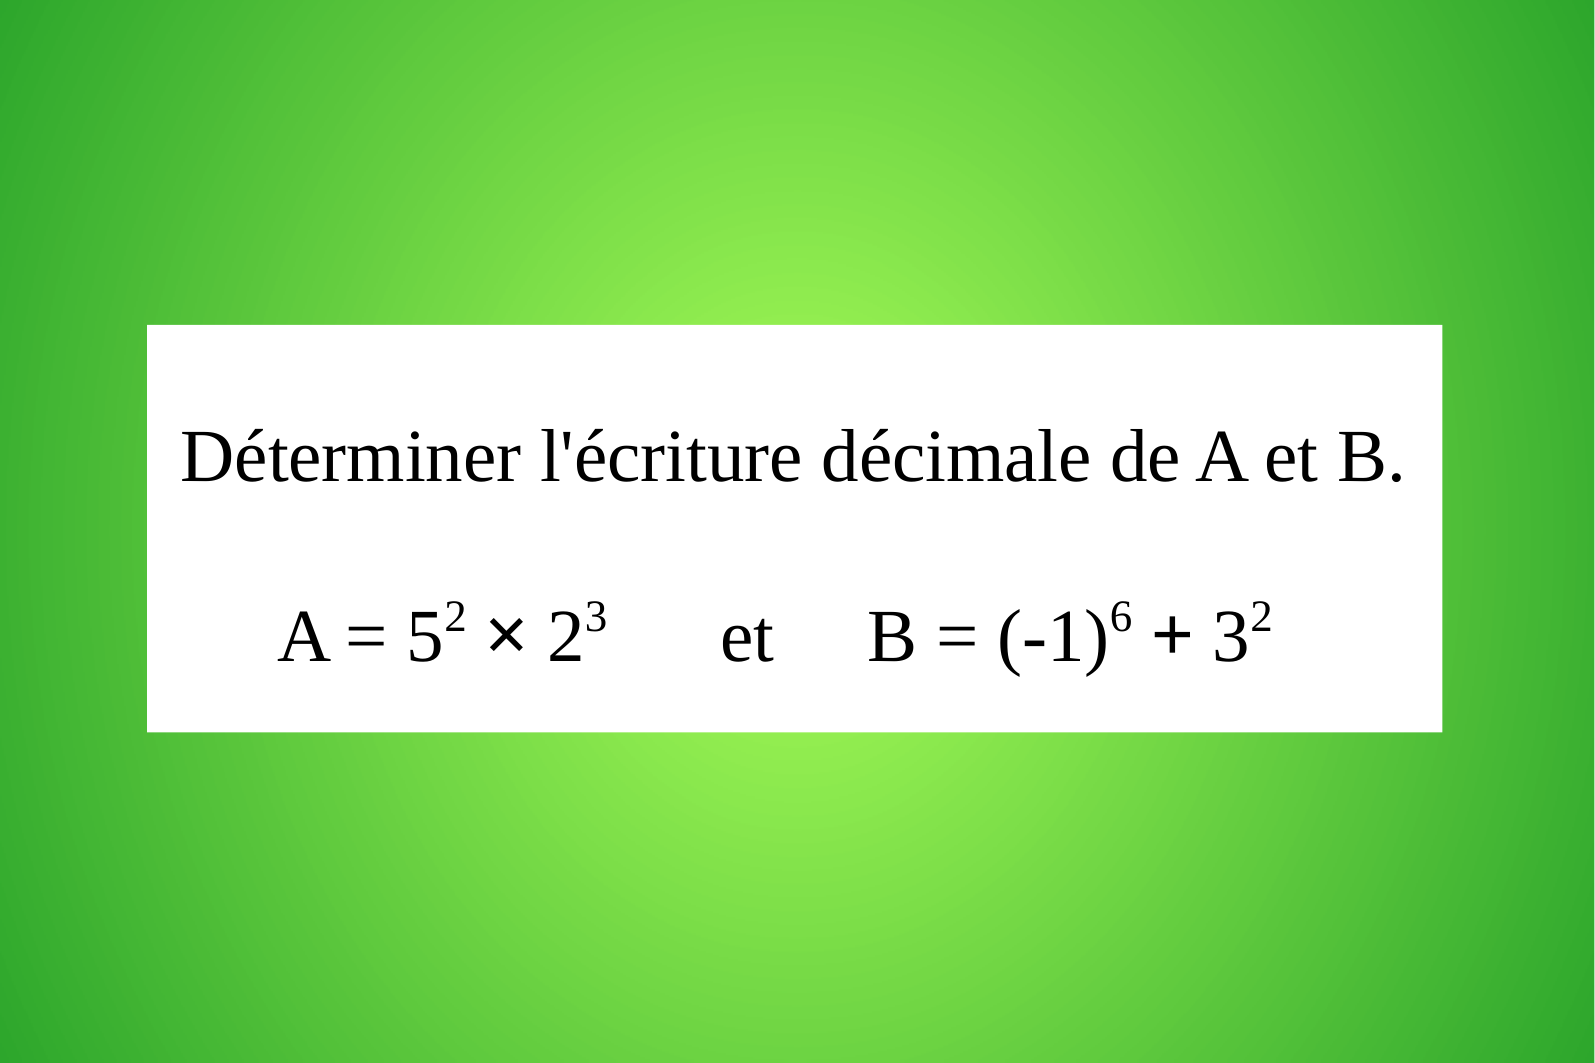

Déterminer l'écriture décimale de A et B.
A = 52 × 23 		et		B = (-1)6 + 32